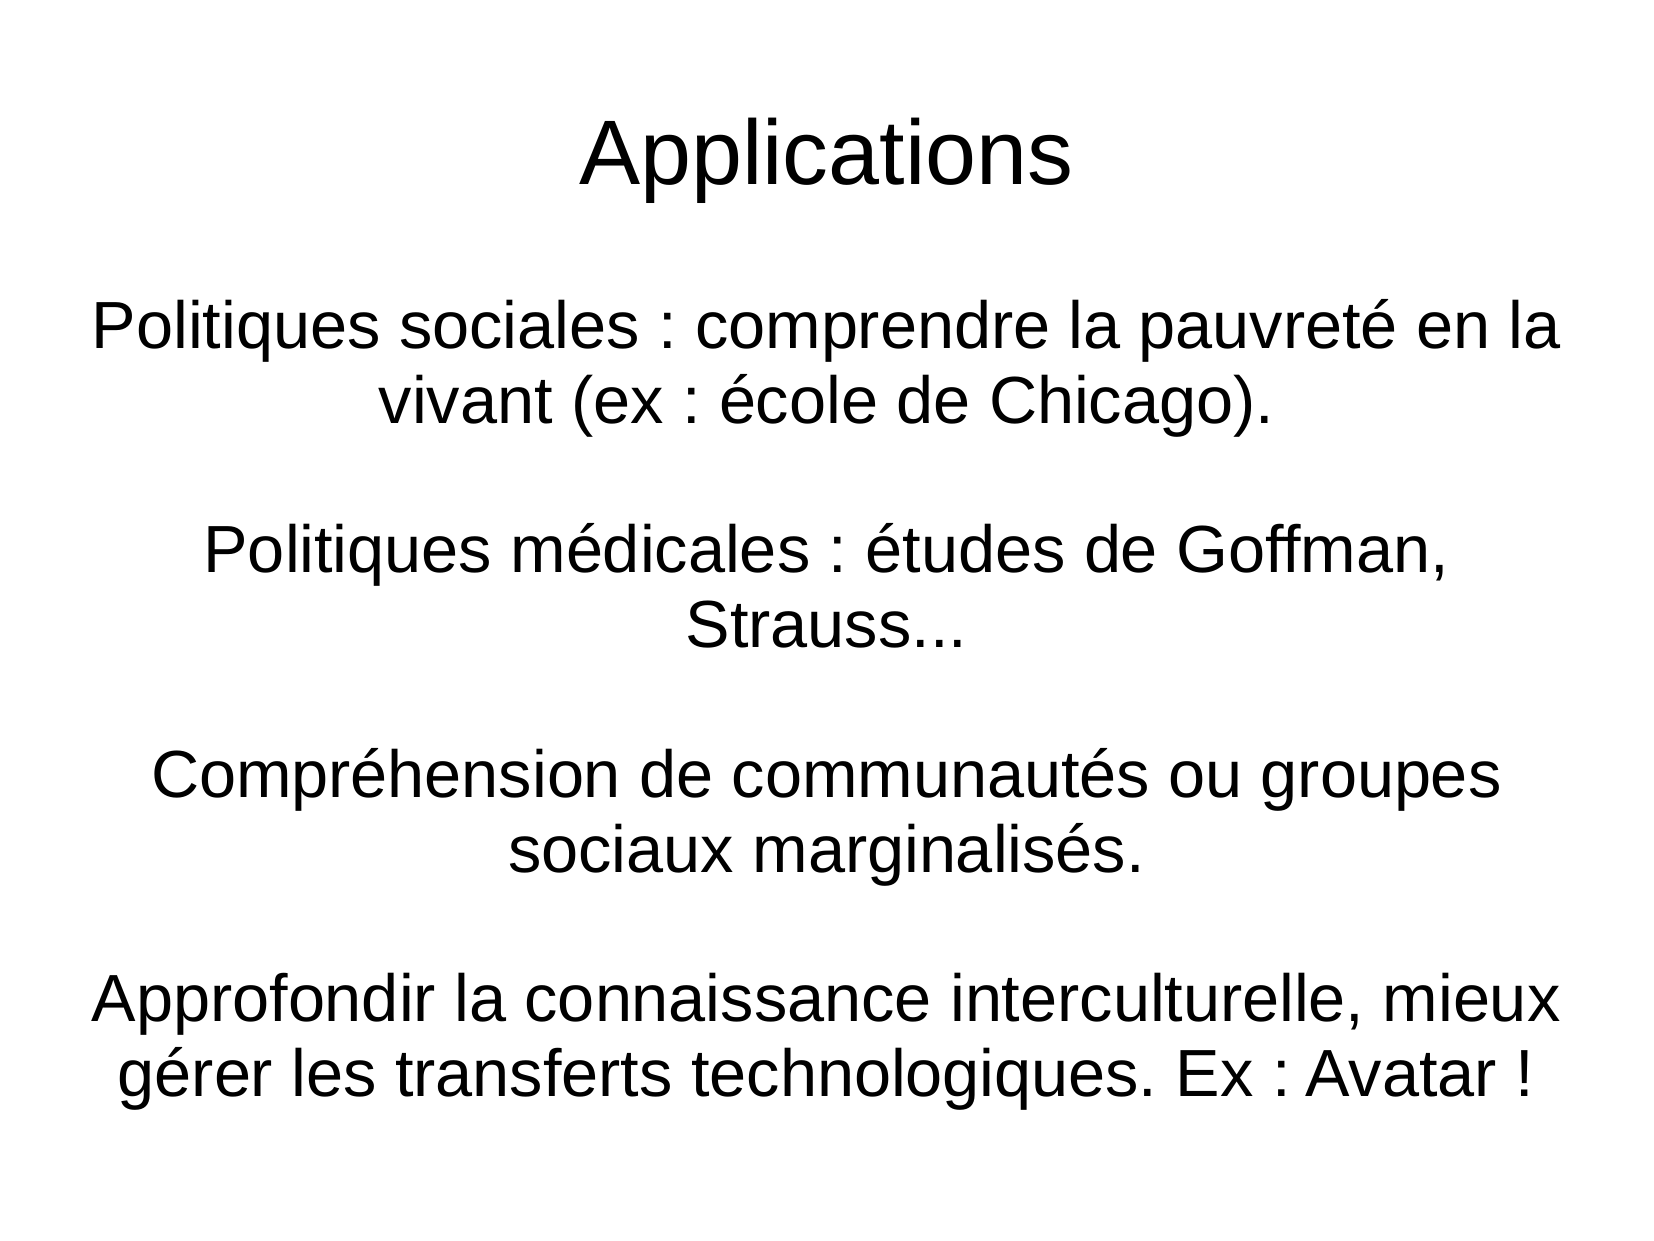

# Applications
Politiques sociales : comprendre la pauvreté en la vivant (ex : école de Chicago).
Politiques médicales : études de Goffman, Strauss...
Compréhension de communautés ou groupes sociaux marginalisés.
Approfondir la connaissance interculturelle, mieux gérer les transferts technologiques. Ex : Avatar !